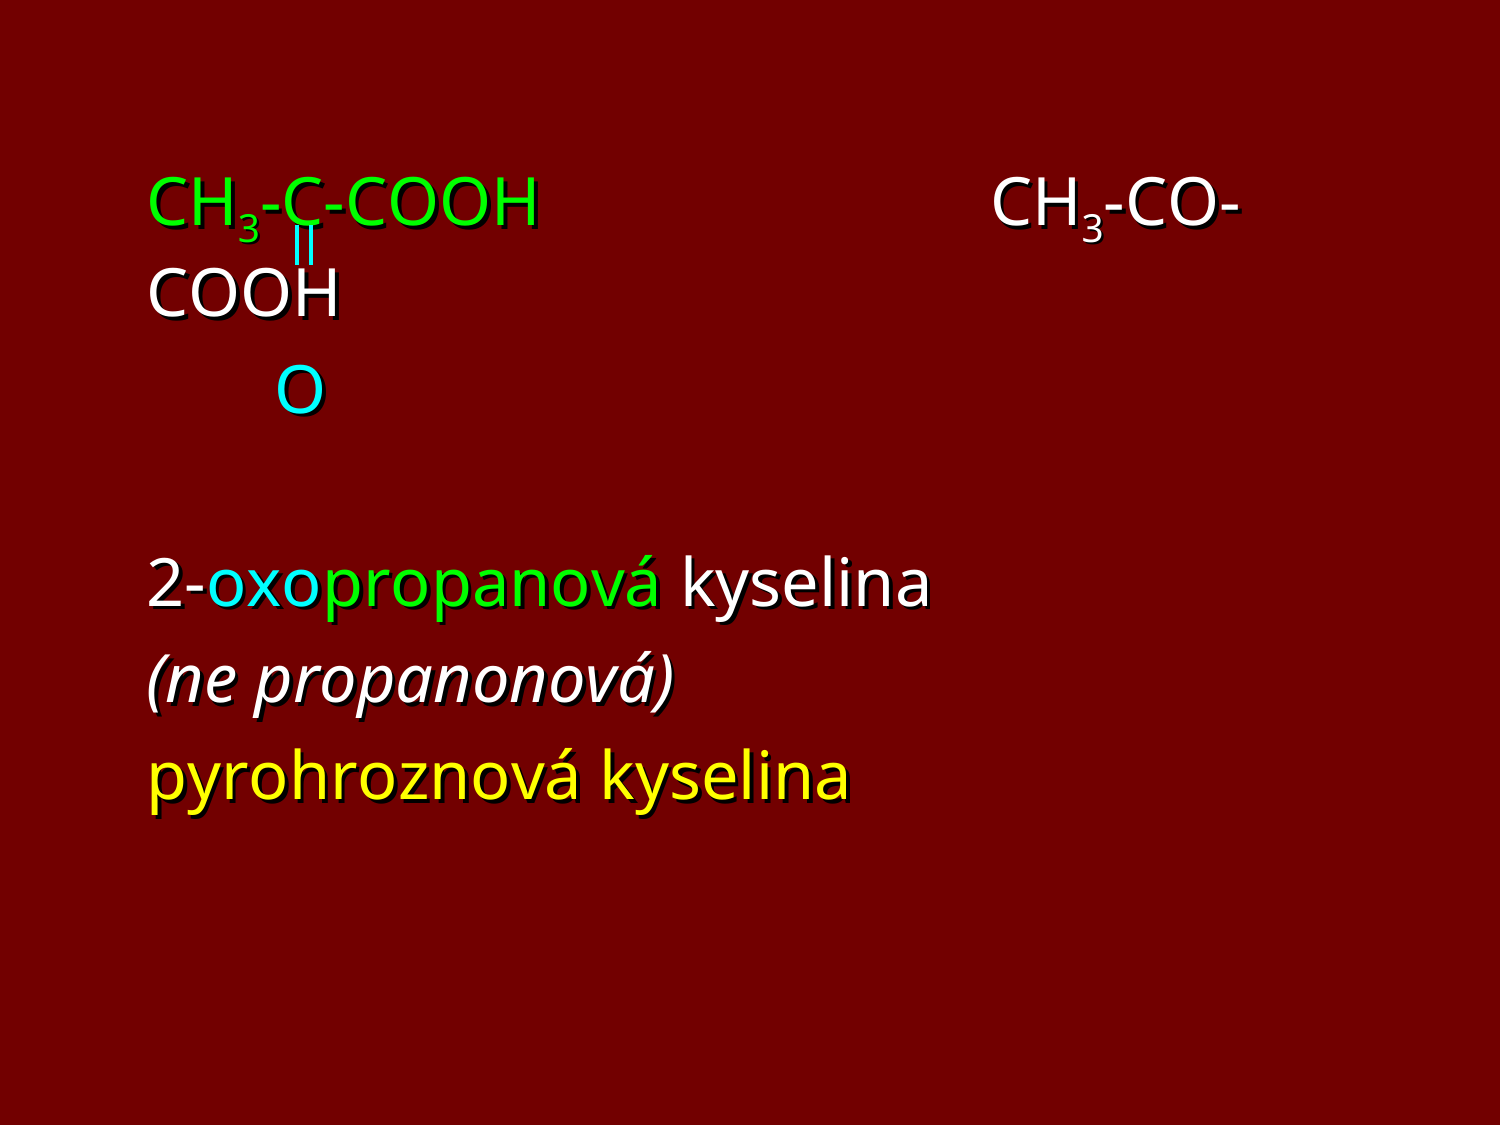

#
	CH3-C-COOH			CH3-CO-COOH
		 O
	2-oxopropanová kyselina
	(ne propanonová)
	pyrohroznová kyselina